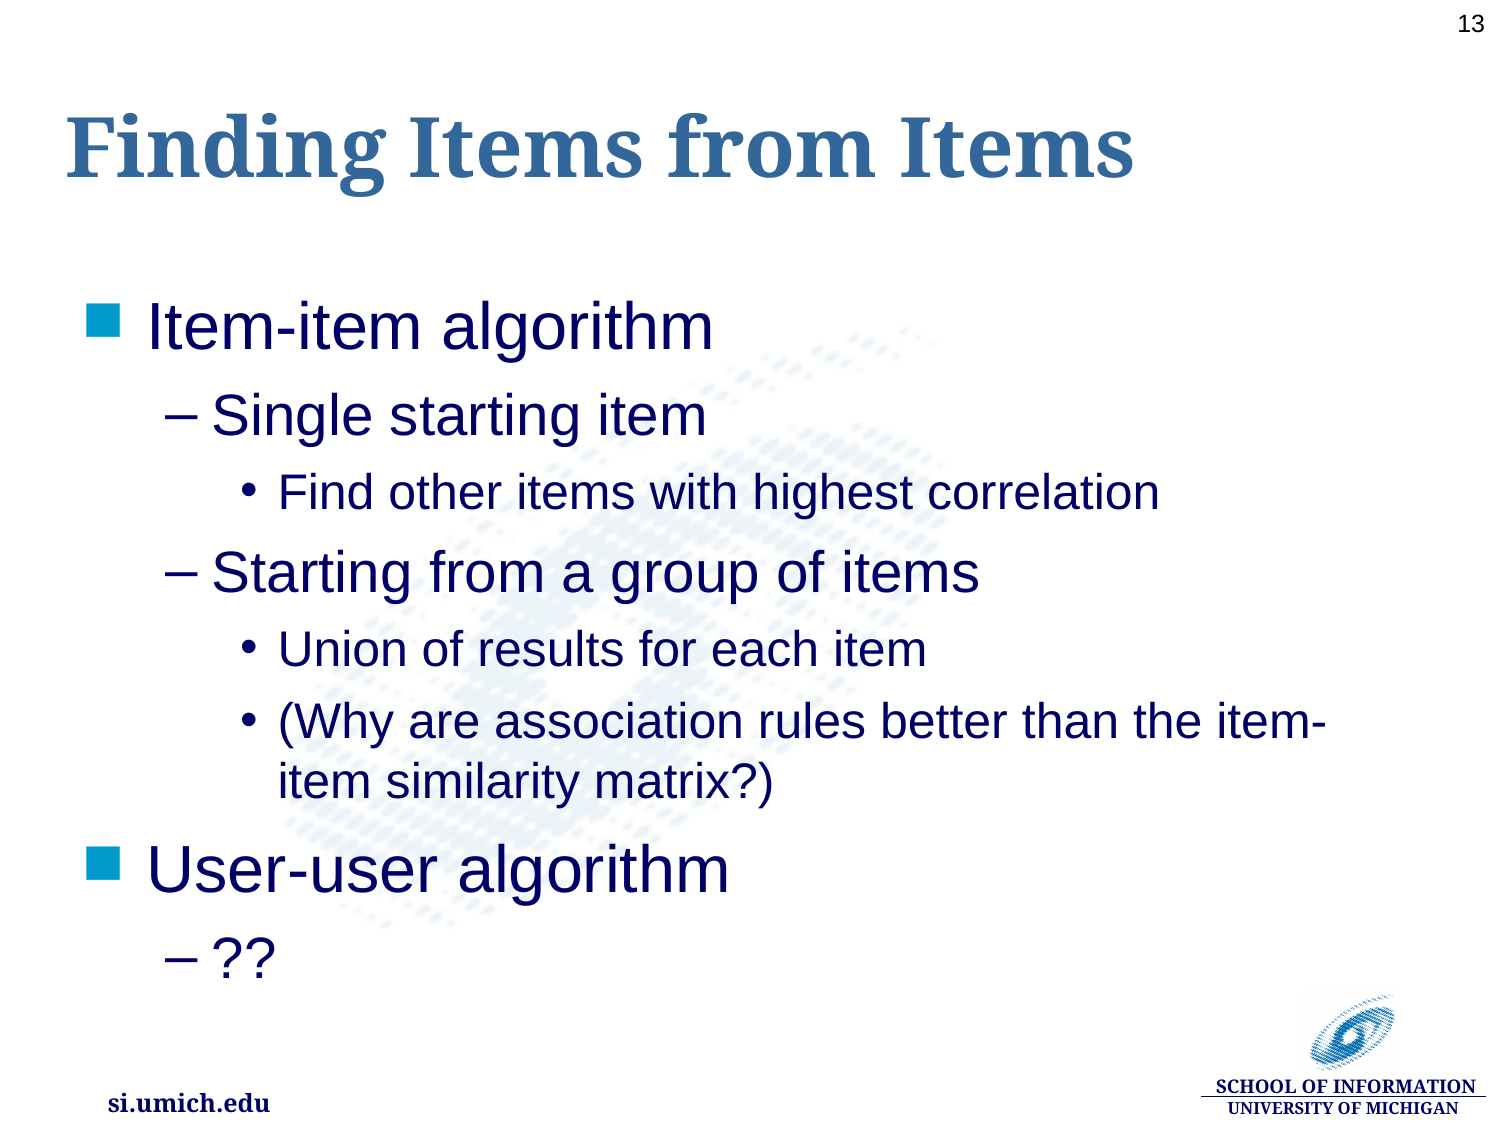

# Finding Items from Items
Item-item algorithm
Single starting item
Find other items with highest correlation
Starting from a group of items
Union of results for each item
(Why are association rules better than the item-item similarity matrix?)
User-user algorithm
??